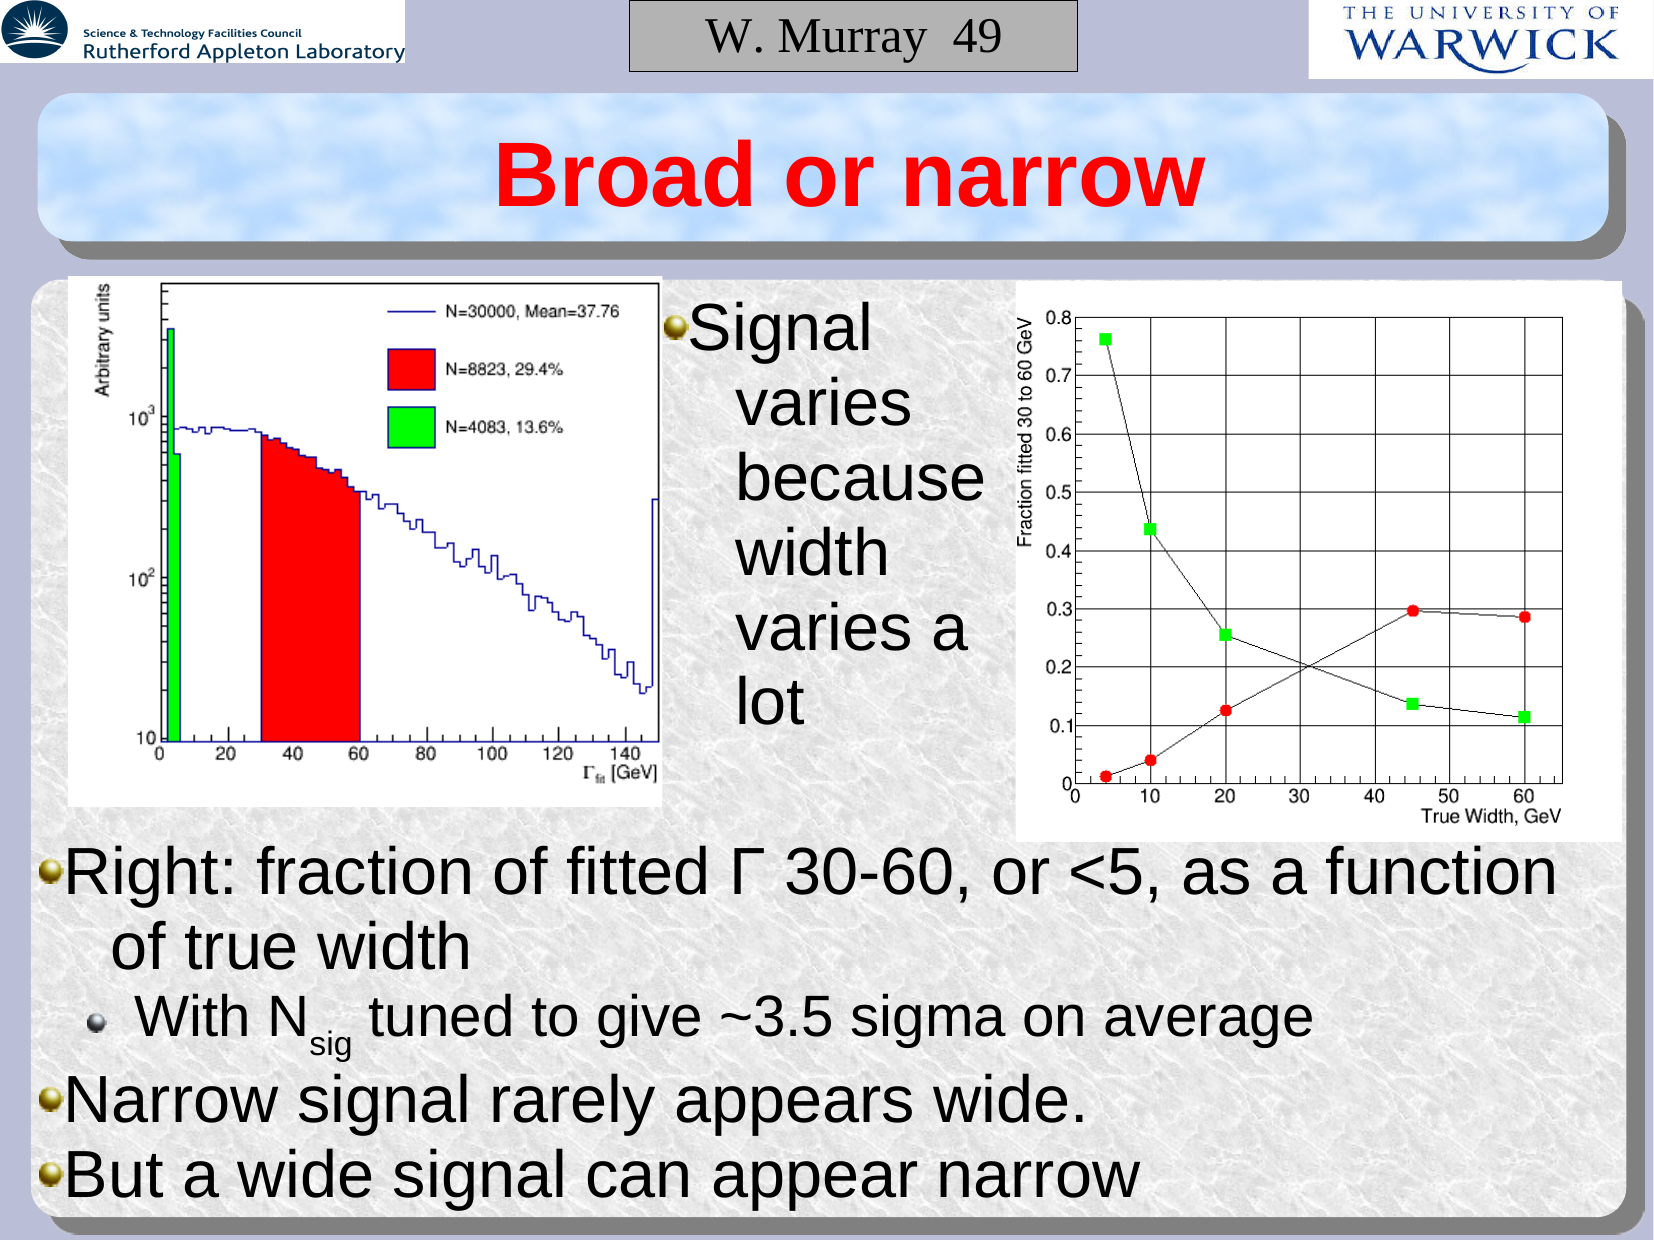

# Broad or narrow
Signal varies because width varies a lot
Right: fraction of fitted Γ 30-60, or <5, as a function of true width
With Nsig tuned to give ~3.5 sigma on average
Narrow signal rarely appears wide.
But a wide signal can appear narrow